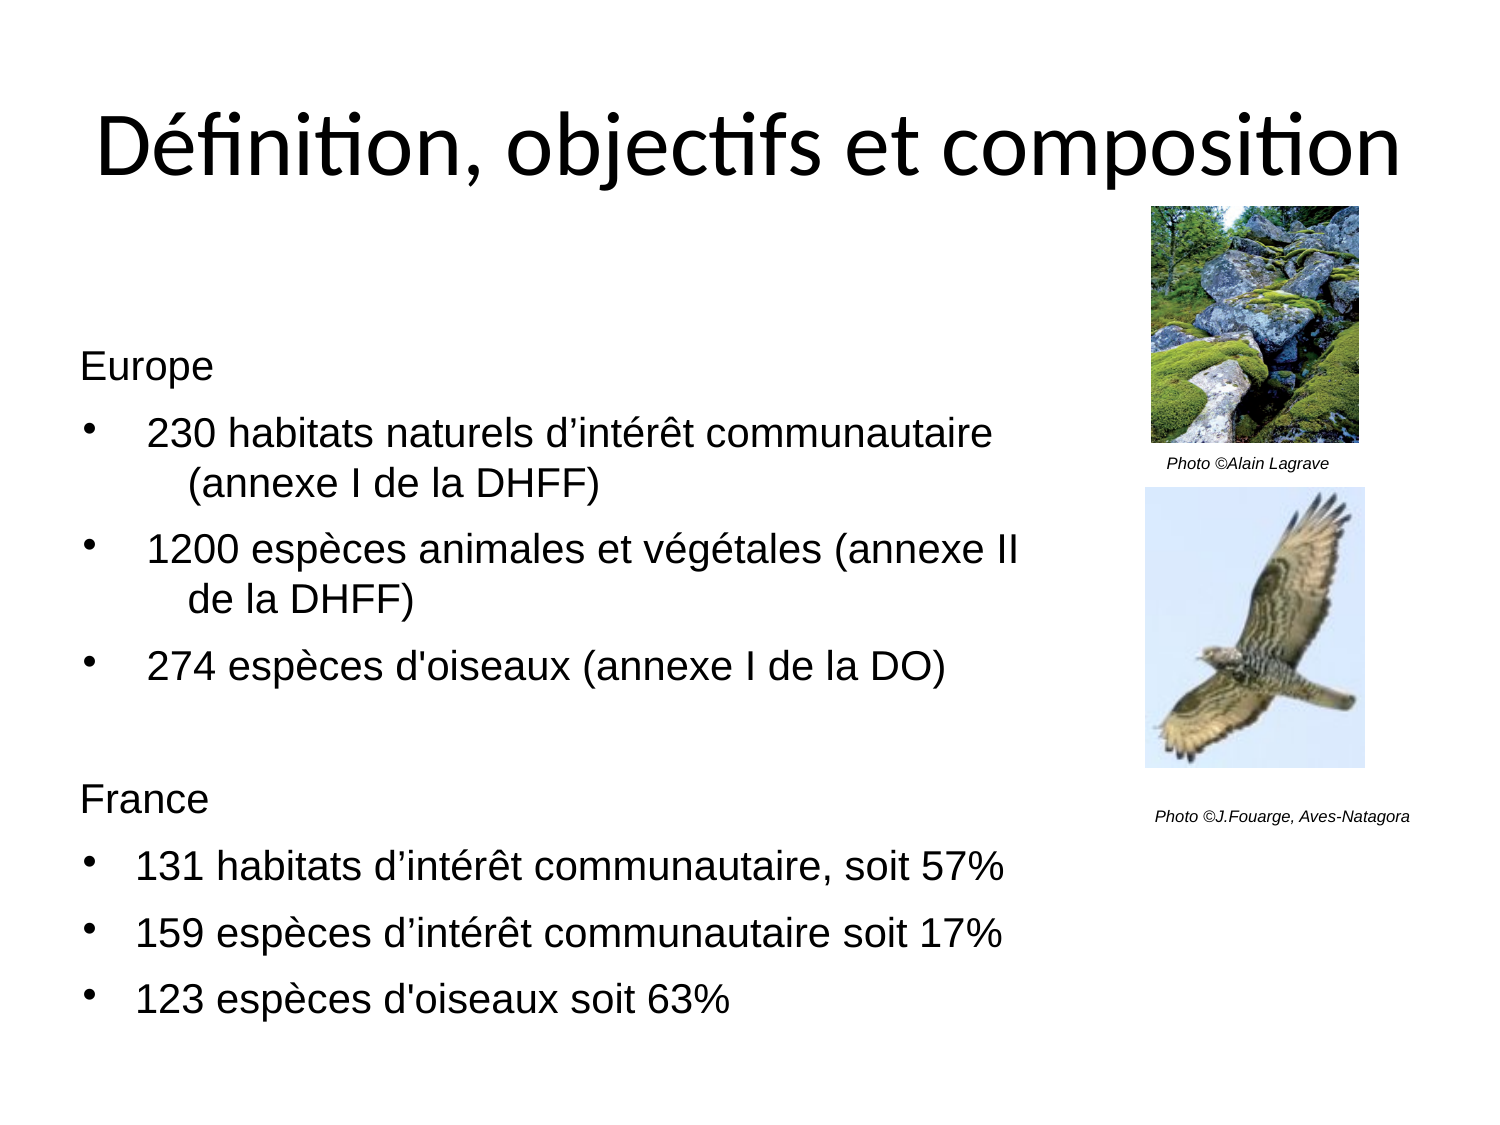

# Définition, objectifs et composition
Europe
 230 habitats naturels d’intérêt communautaire (annexe I de la DHFF)
 1200 espèces animales et végétales (annexe II de la DHFF)
 274 espèces d'oiseaux (annexe I de la DO)
France
131 habitats d’intérêt communautaire, soit 57%
159 espèces d’intérêt communautaire soit 17%
123 espèces d'oiseaux soit 63%
Photo ©Alain Lagrave
Photo ©J.Fouarge, Aves-Natagora